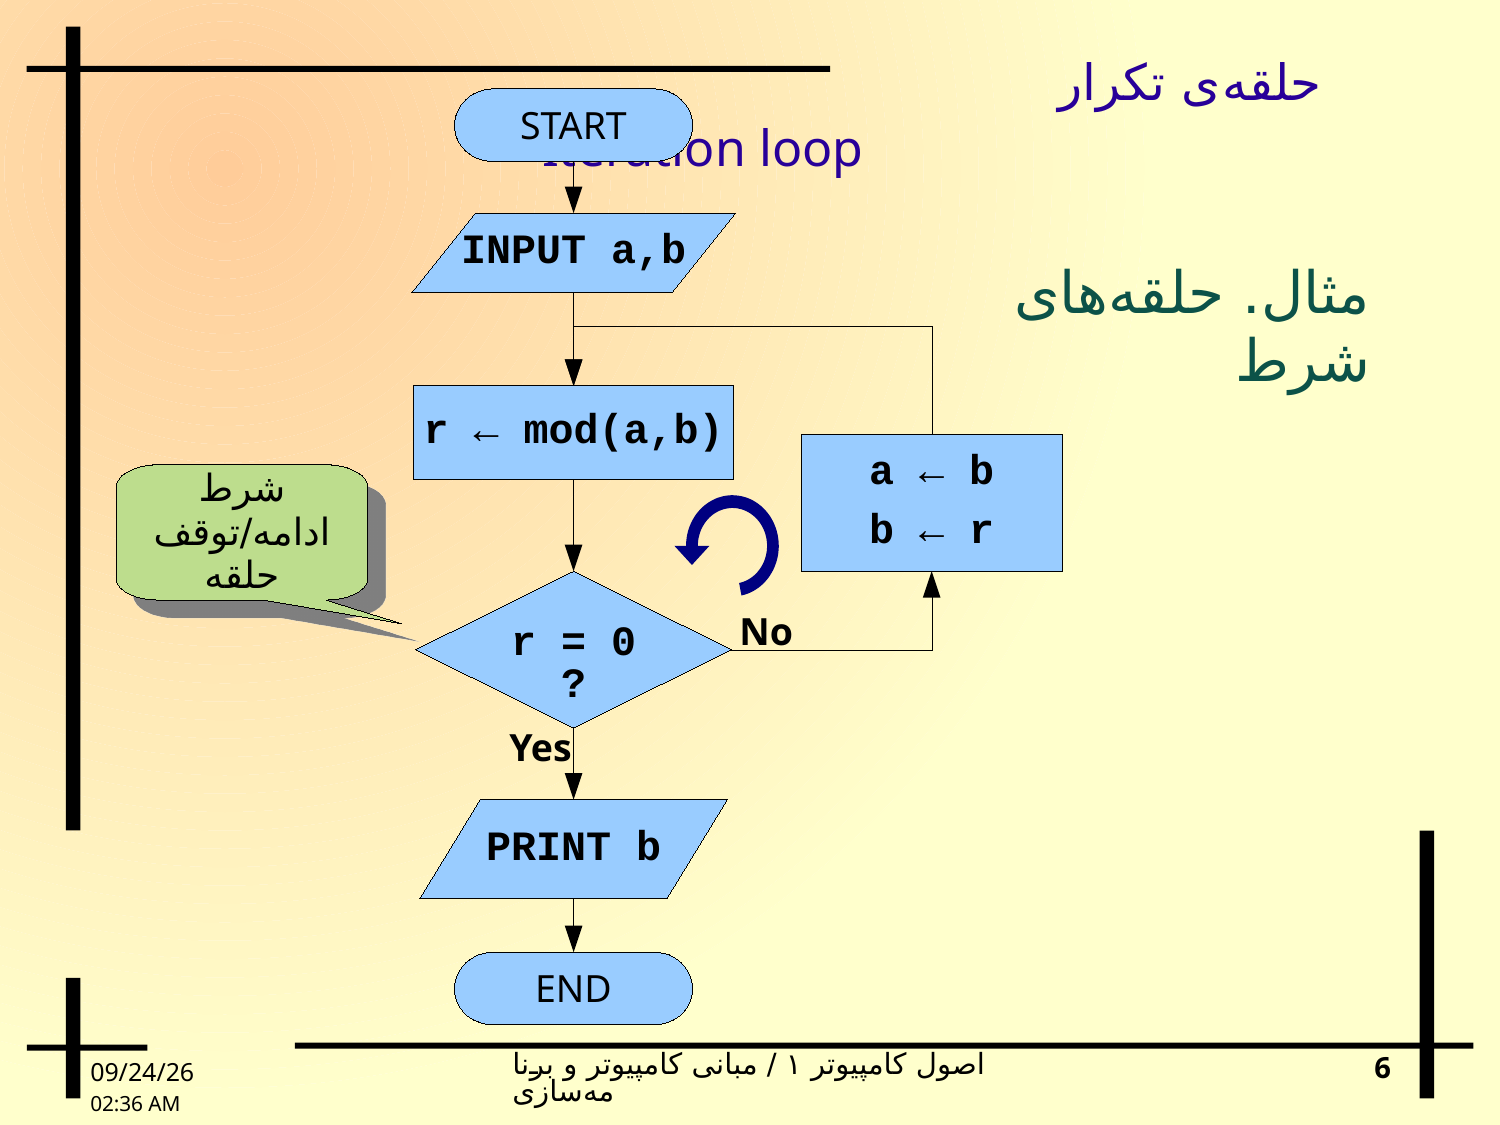

# حلقه‌ی تکرار Iteration loop
START
INPUT a,b
مثال. حلقه‌های شرط
r ← mod(a,b)
a ← b
b ← r
شرط
ادامه/توقف حلقه
r = 0
?
No
Yes
PRINT b
END
اصول کامپیوتر ۱ / مبانی کامپیوتر و برنامه‌سازی
6